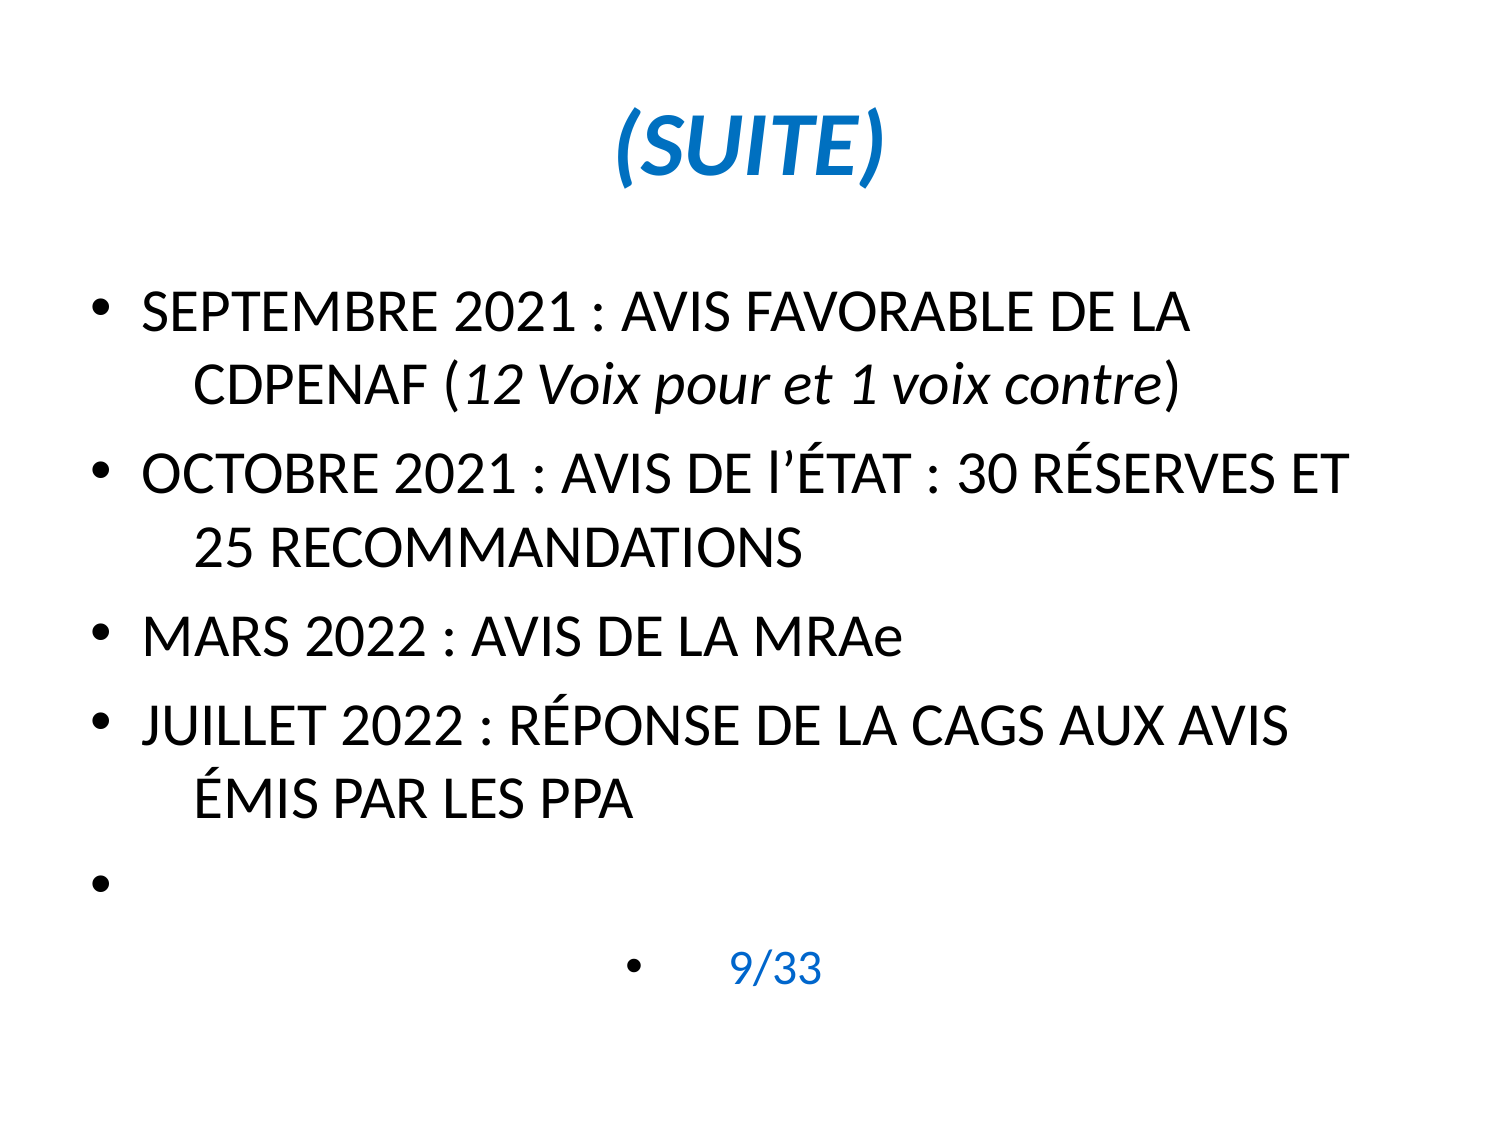

# (SUITE)
SEPTEMBRE 2021 : AVIS FAVORABLE DE LA CDPENAF (12 Voix pour et 1 voix contre)
OCTOBRE 2021 : AVIS DE l’ÉTAT : 30 RÉSERVES ET 25 RECOMMANDATIONS
MARS 2022 : AVIS DE LA MRAe
JUILLET 2022 : RÉPONSE DE LA CAGS AUX AVIS ÉMIS PAR LES PPA
9/33